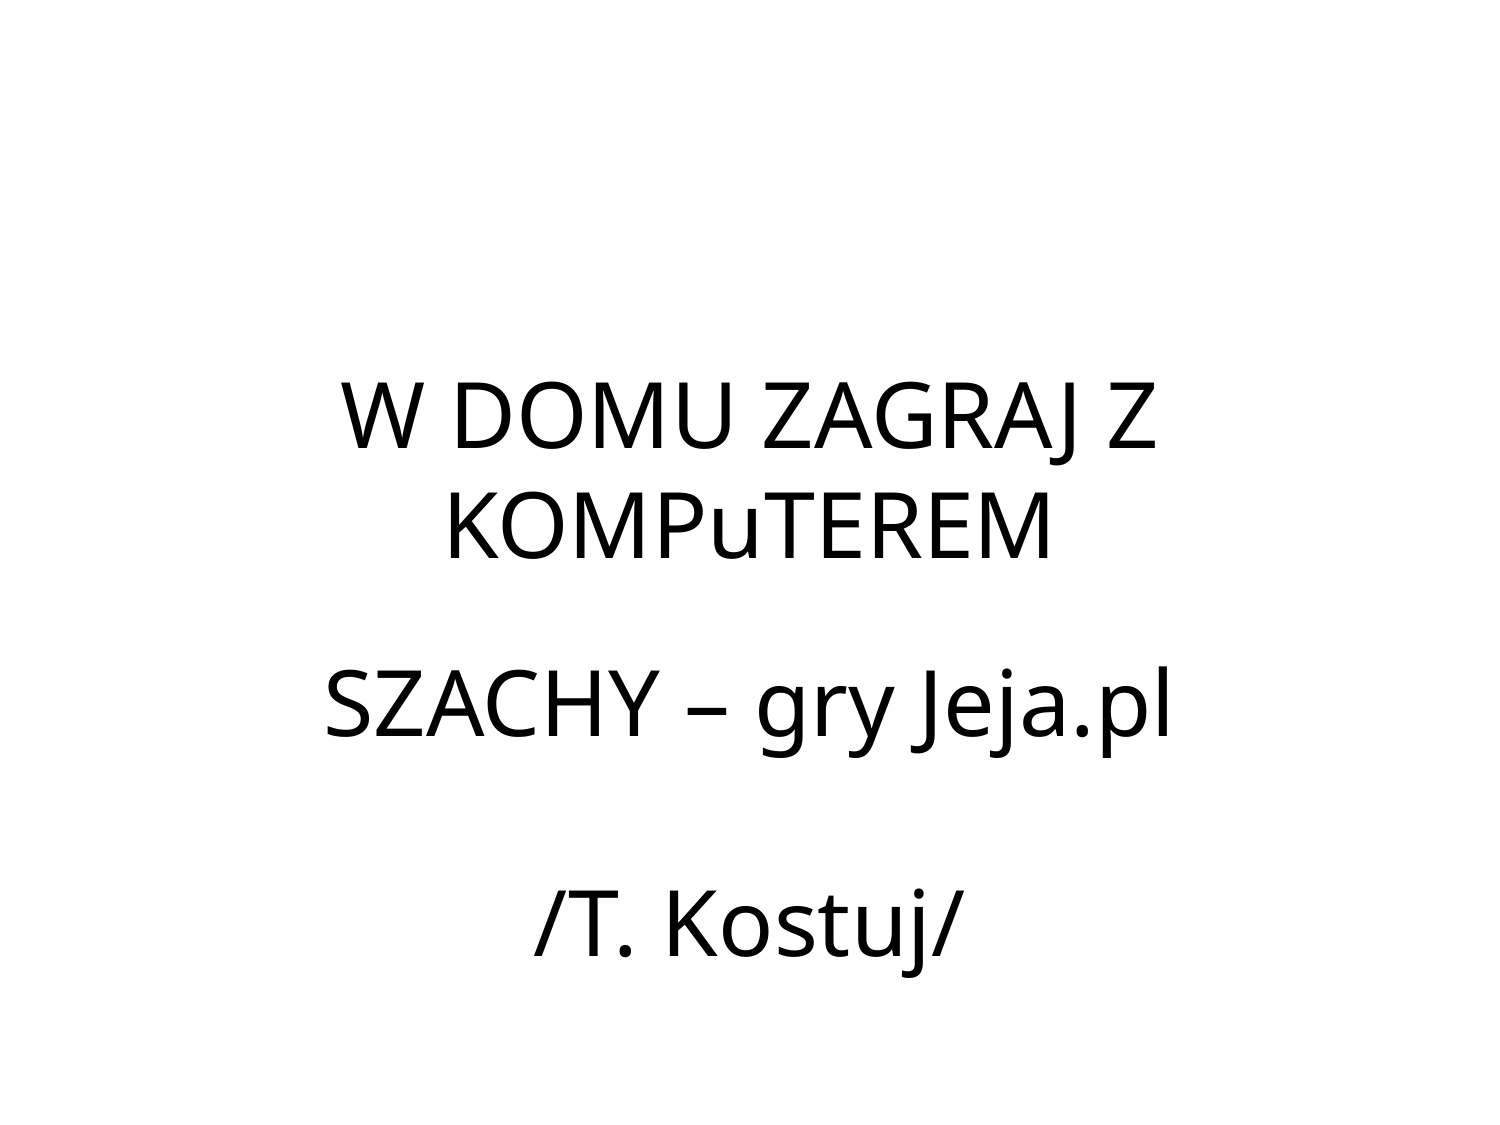

# W DOMU ZAGRAJ Z KOMPuTEREM
SZACHY – gry Jeja.pl
/T. Kostuj/